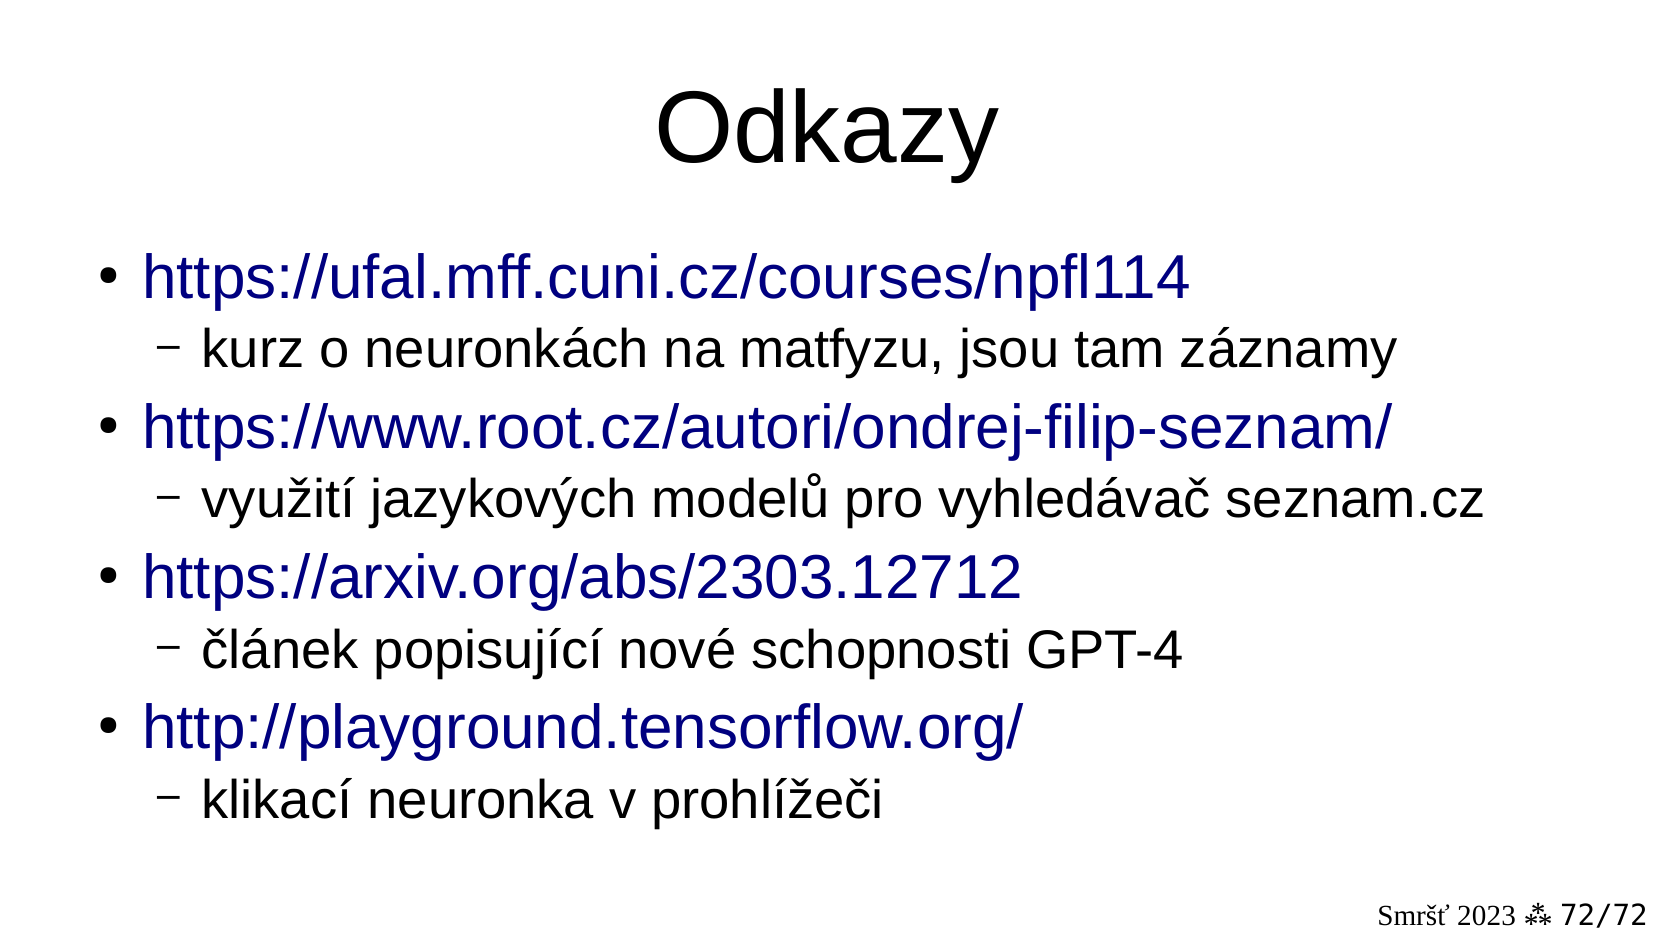

# Odkazy
https://ufal.mff.cuni.cz/courses/npfl114
kurz o neuronkách na matfyzu, jsou tam záznamy
https://www.root.cz/autori/ondrej-filip-seznam/
využití jazykových modelů pro vyhledávač seznam.cz
https://arxiv.org/abs/2303.12712
článek popisující nové schopnosti GPT-4
http://playground.tensorflow.org/
klikací neuronka v prohlížeči
72